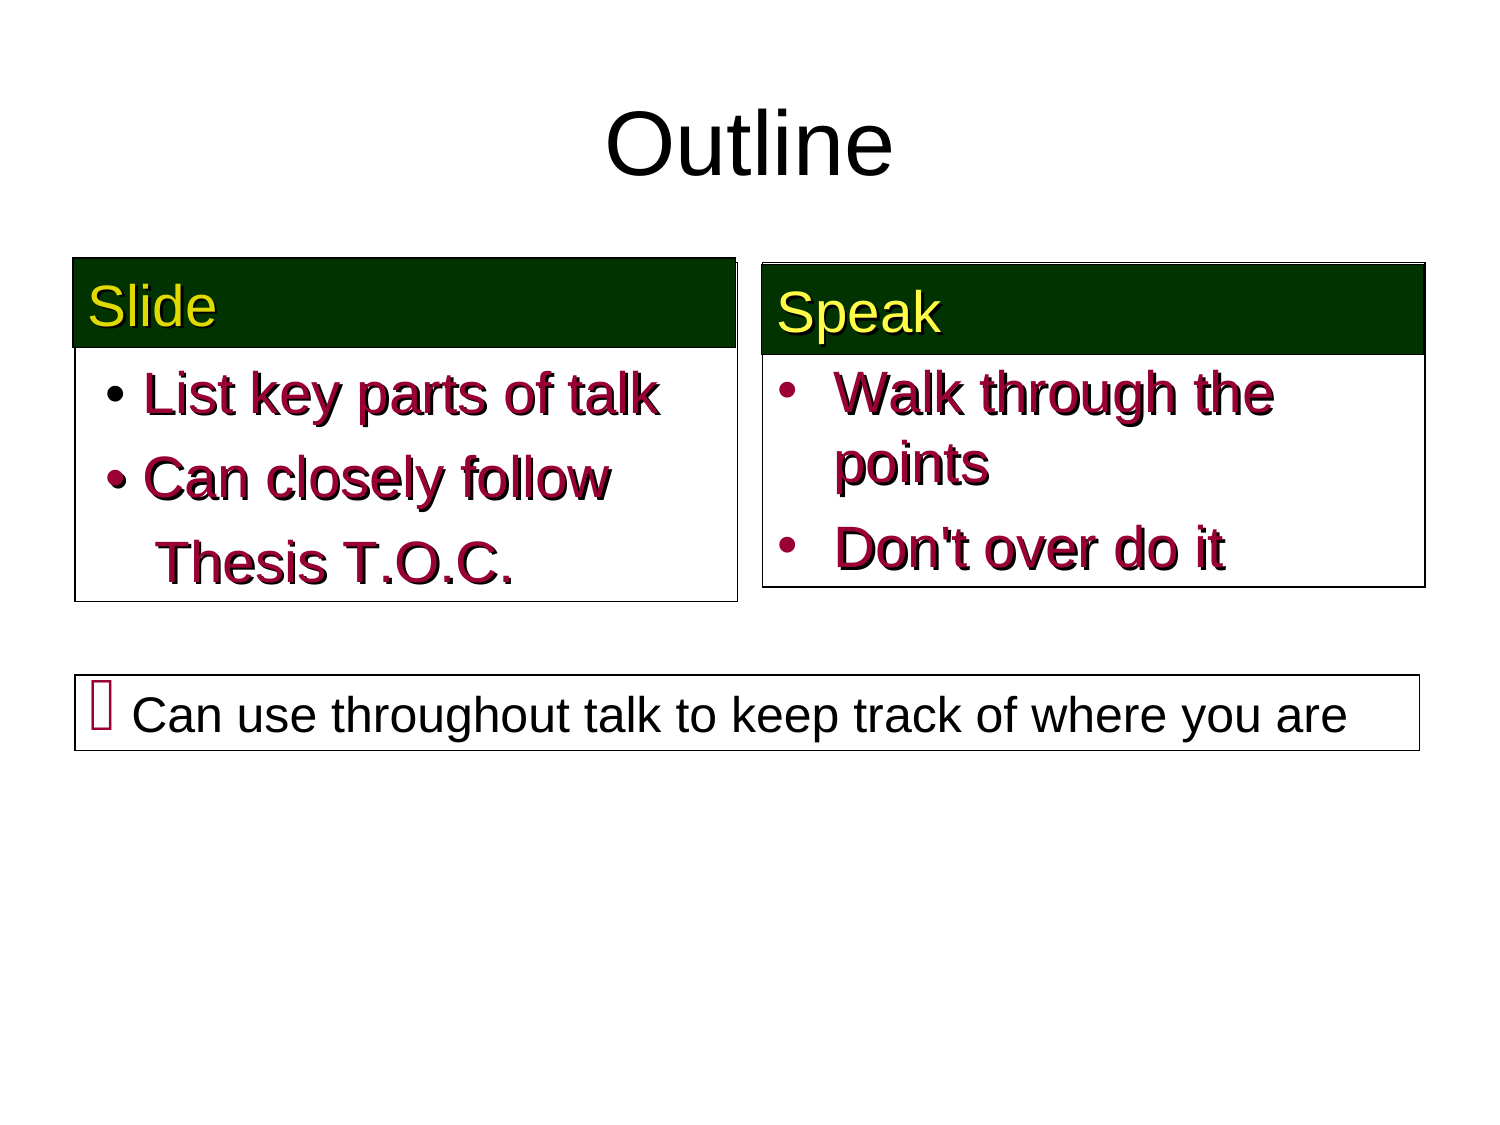

# Outline
Slide
Walk through the points
Don't over do it
 • List key parts of talk
 • Can closely follow
 Thesis T.O.C.
Speak
 Can use throughout talk to keep track of where you are